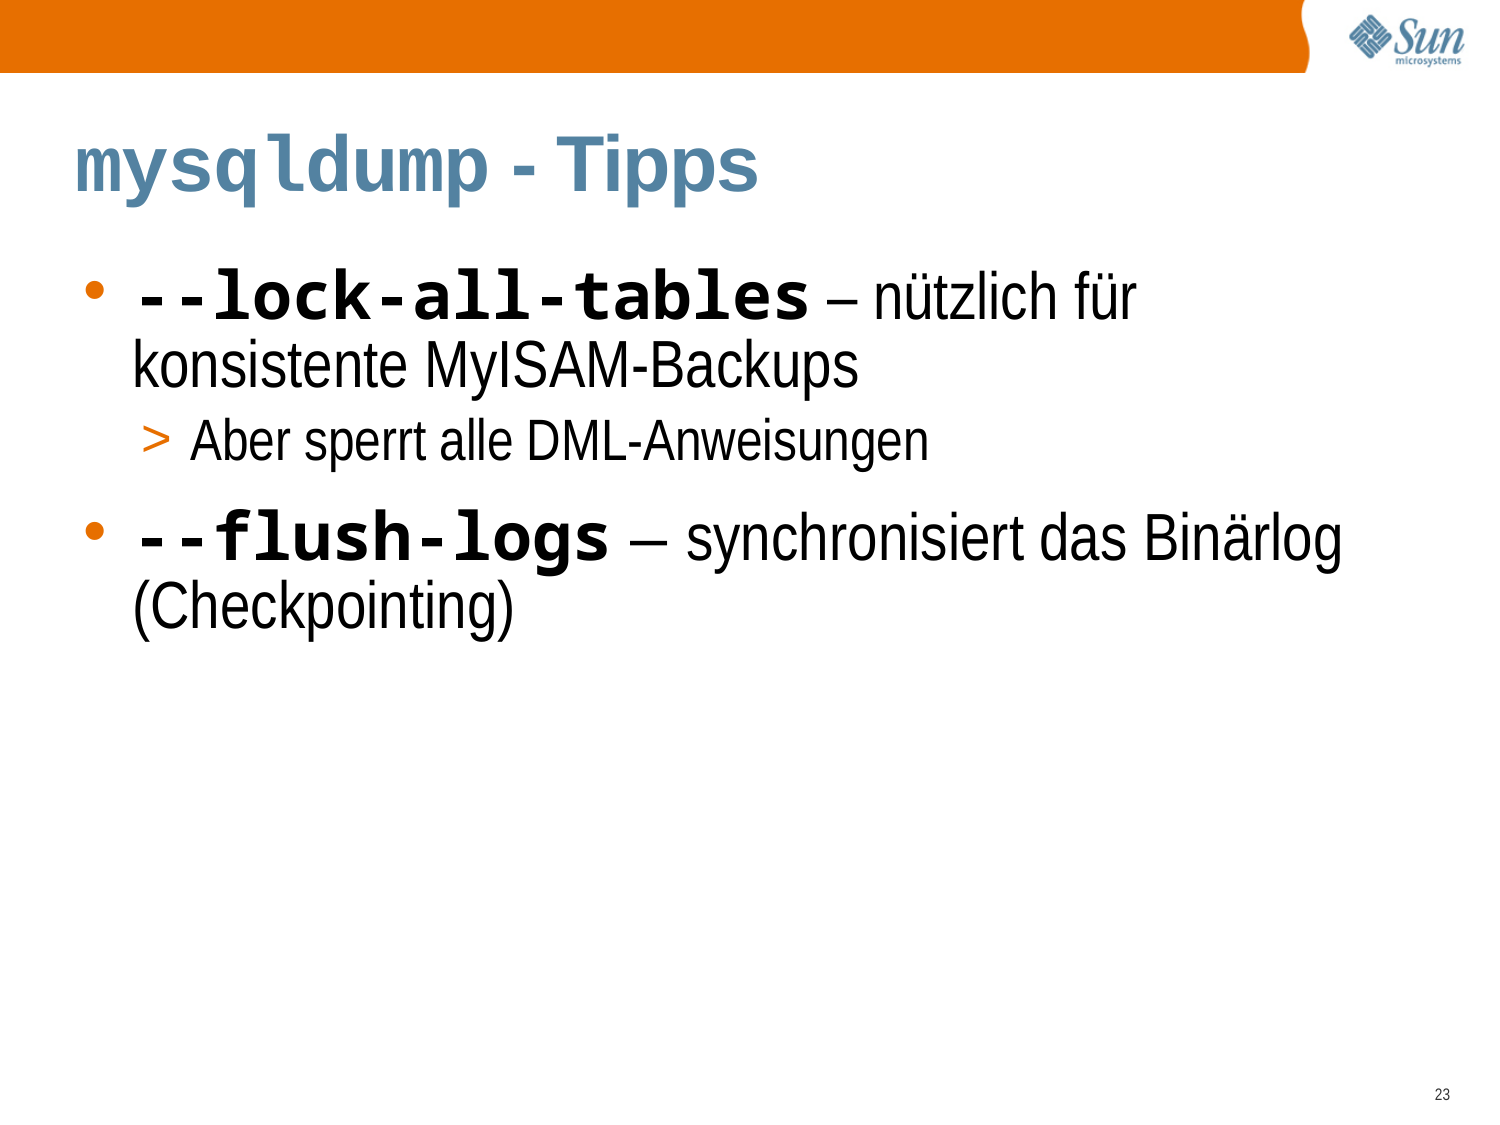

# mysqldump - Tipps
--lock-all-tables – nützlich für konsistente MyISAM-Backups
Aber sperrt alle DML-Anweisungen
--flush-logs – synchronisiert das Binärlog (Checkpointing)